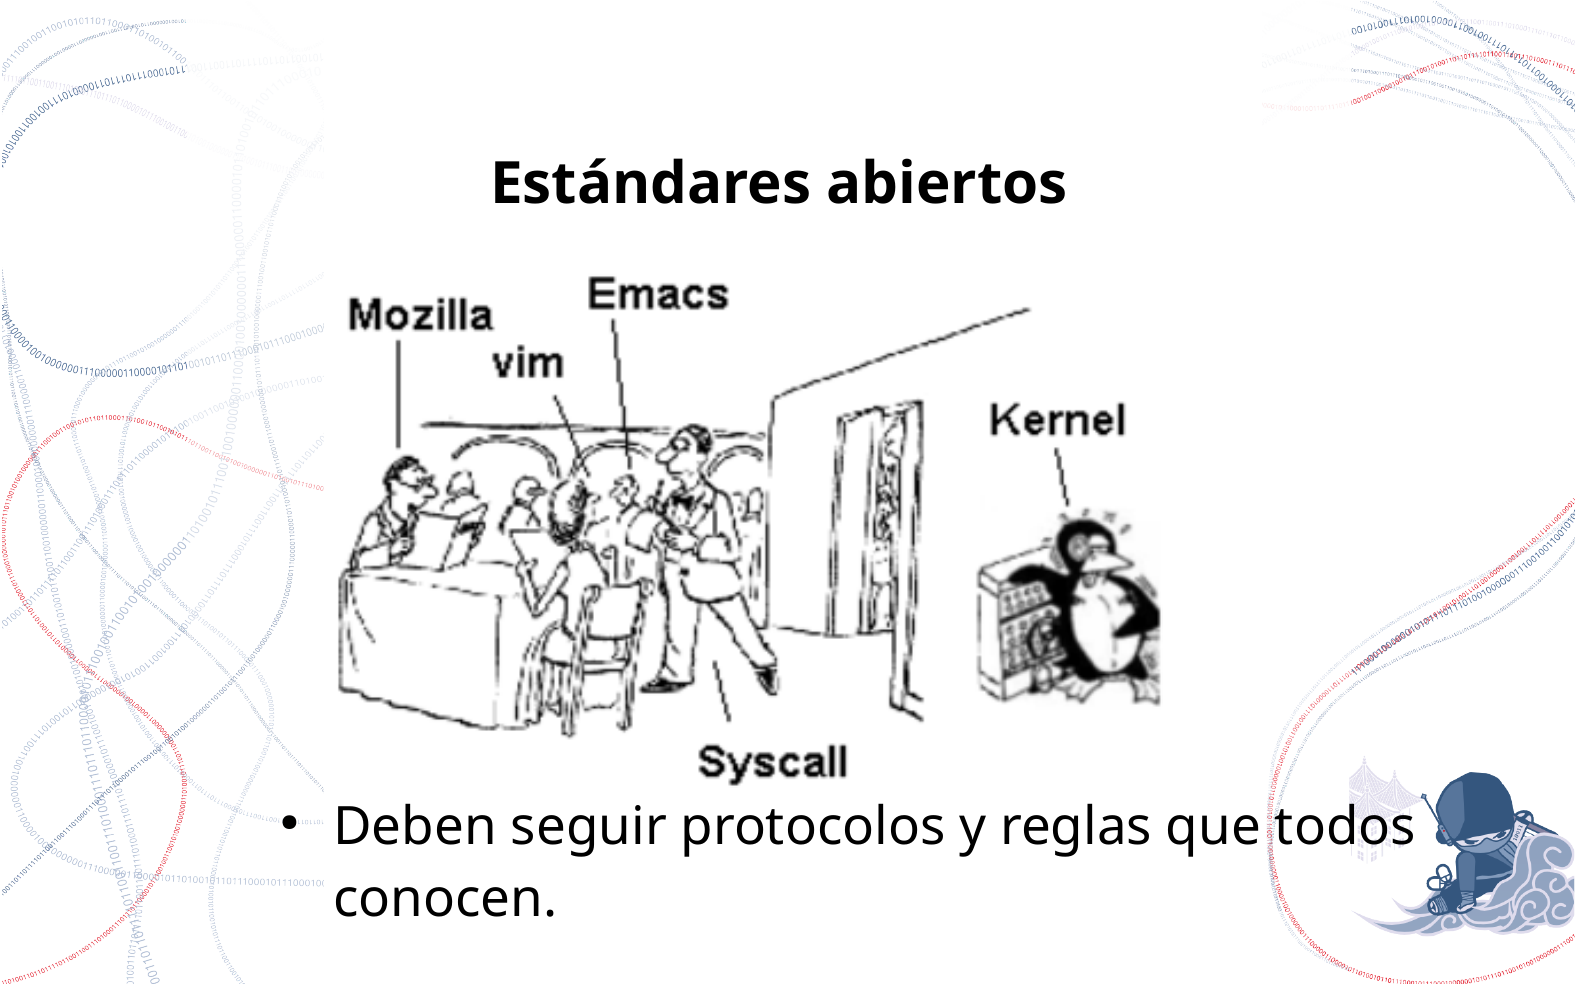

# Estándares abiertos
Deben seguir protocolos y reglas que todos conocen.